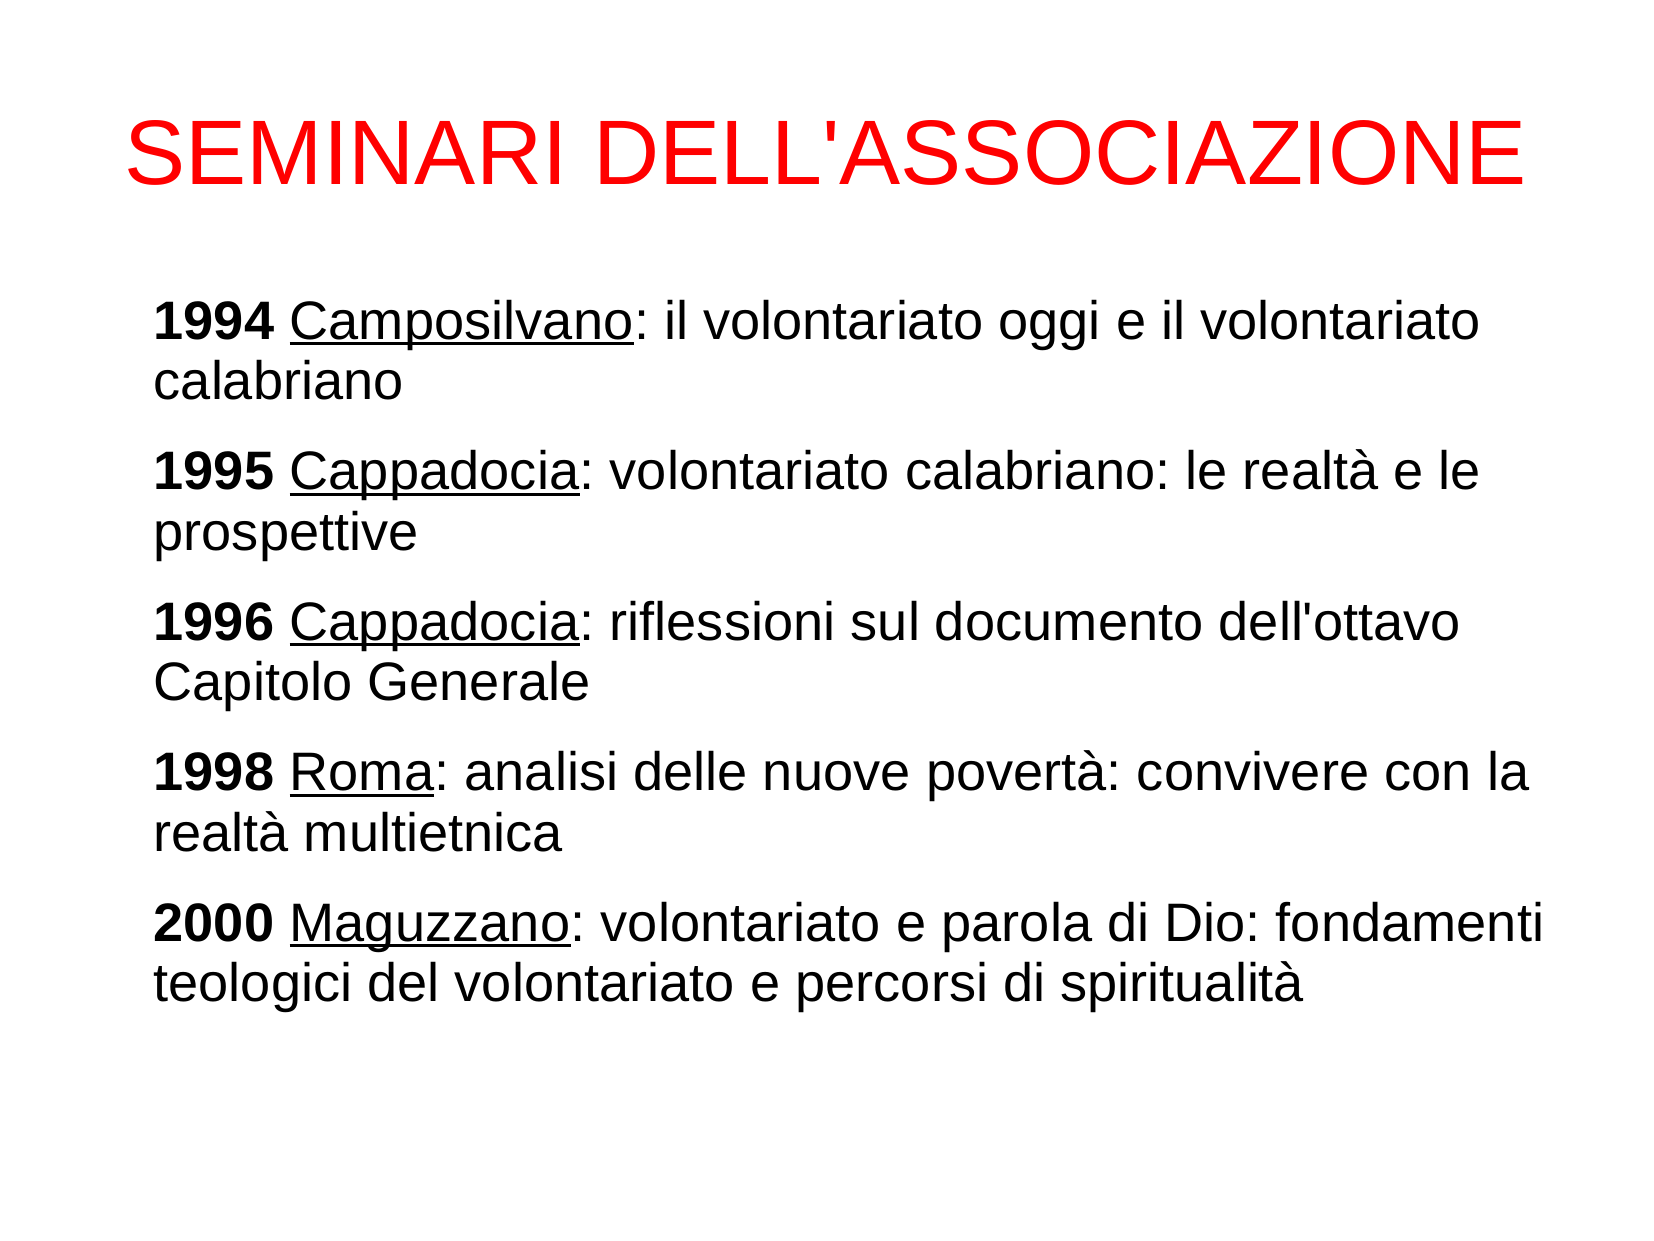

# SEMINARI DELL'ASSOCIAZIONE
1994 Camposilvano: il volontariato oggi e il volontariato calabriano
1995 Cappadocia: volontariato calabriano: le realtà e le prospettive
1996 Cappadocia: riflessioni sul documento dell'ottavo Capitolo Generale
1998 Roma: analisi delle nuove povertà: convivere con la realtà multietnica
2000 Maguzzano: volontariato e parola di Dio: fondamenti teologici del volontariato e percorsi di spiritualità